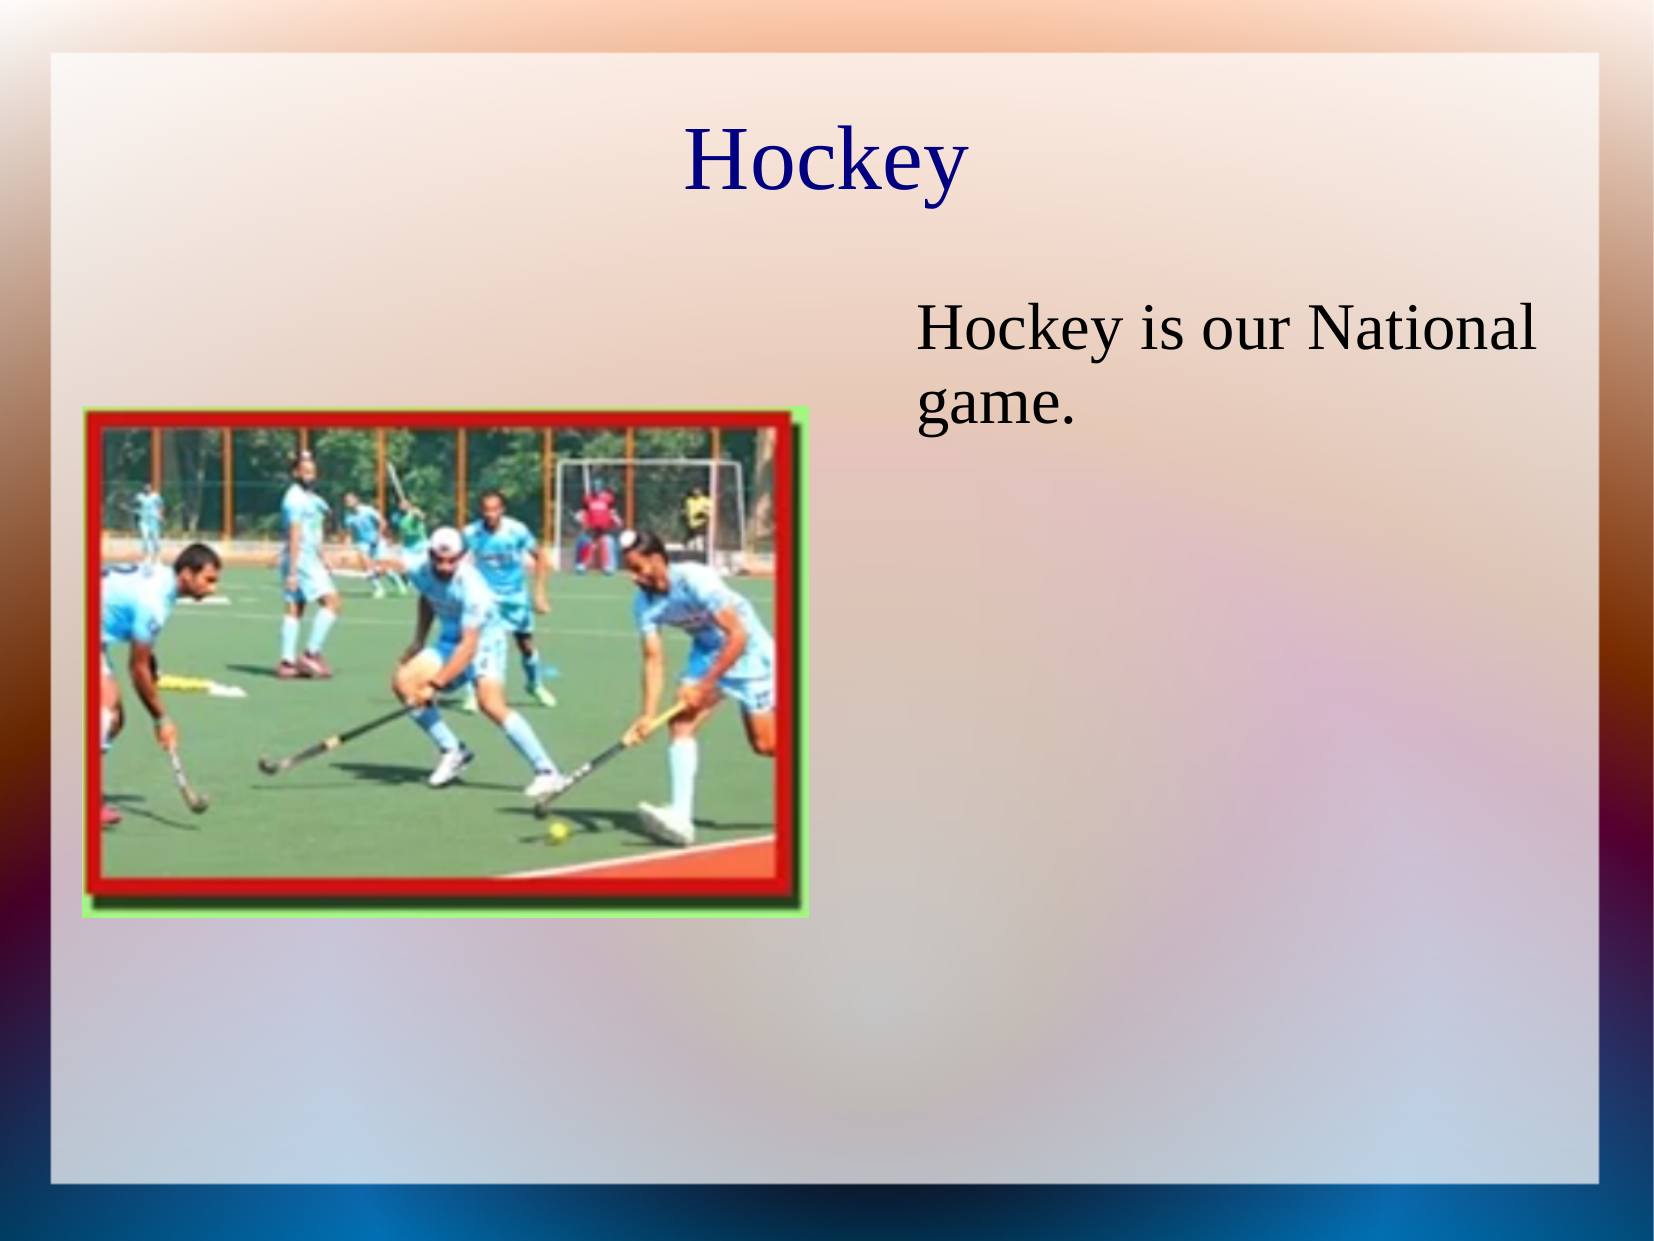

# Hockey
Hockey is our National game.